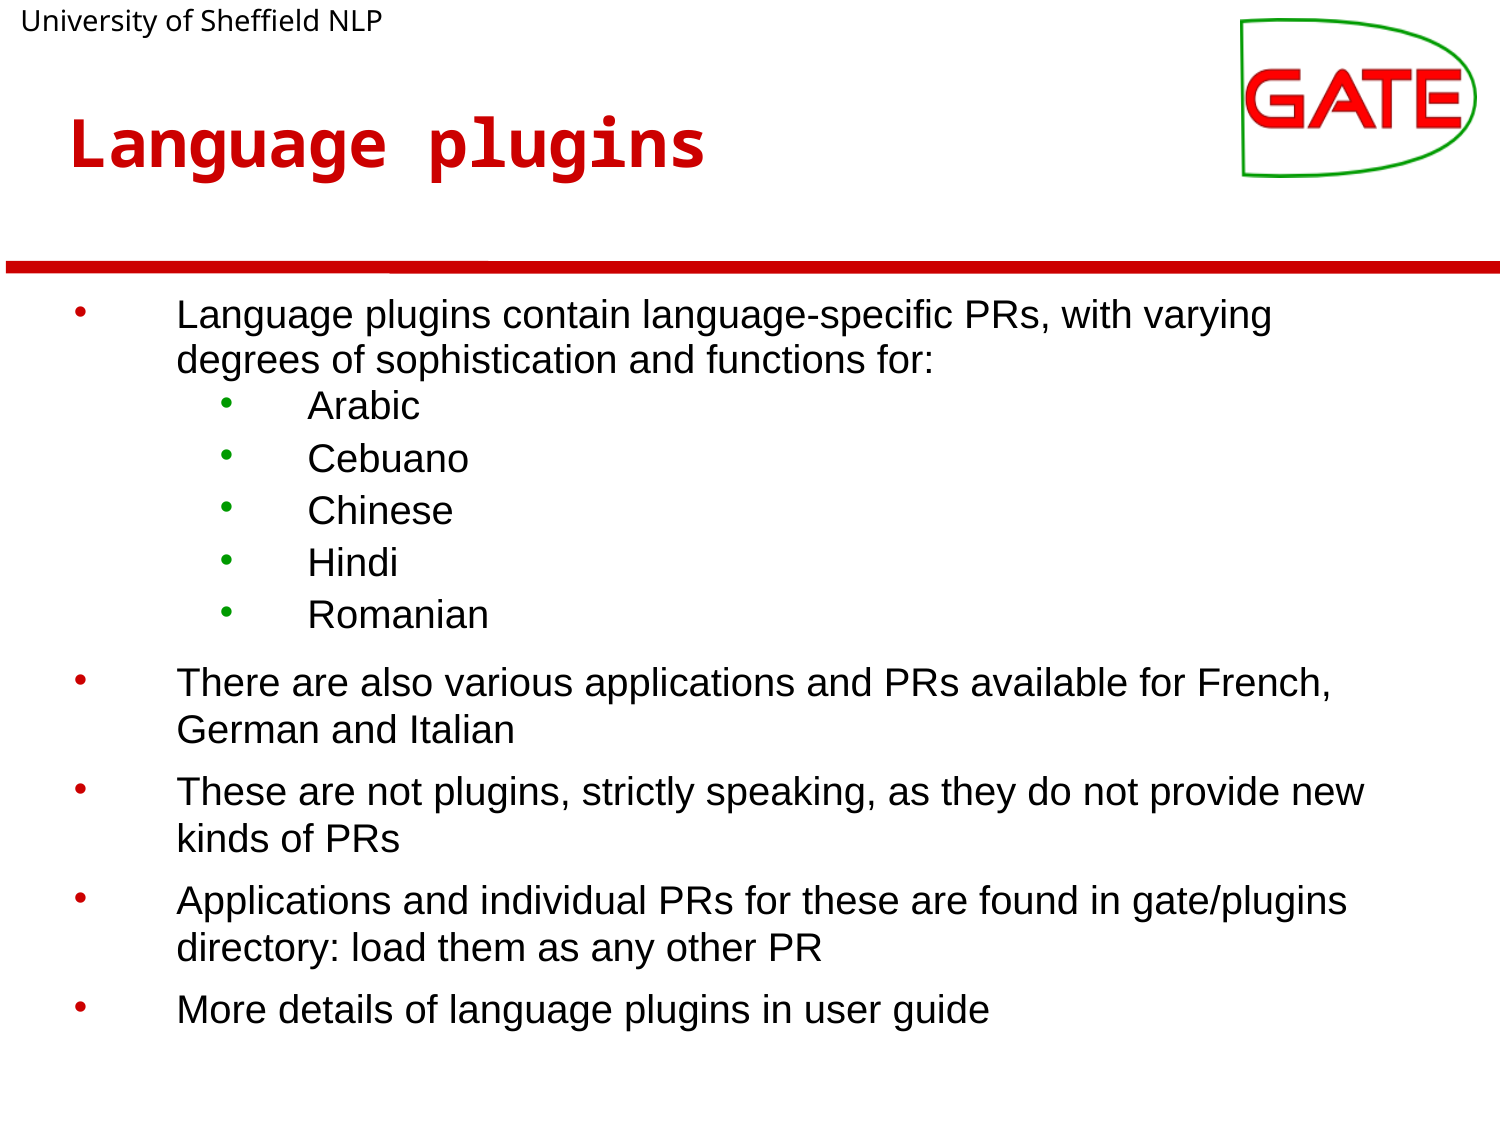

# Language plugins
Language plugins contain language-specific PRs, with varying degrees of sophistication and functions for:
Arabic
Cebuano
Chinese
Hindi
Romanian
There are also various applications and PRs available for French, German and Italian
These are not plugins, strictly speaking, as they do not provide new kinds of PRs
Applications and individual PRs for these are found in gate/plugins directory: load them as any other PR
More details of language plugins in user guide